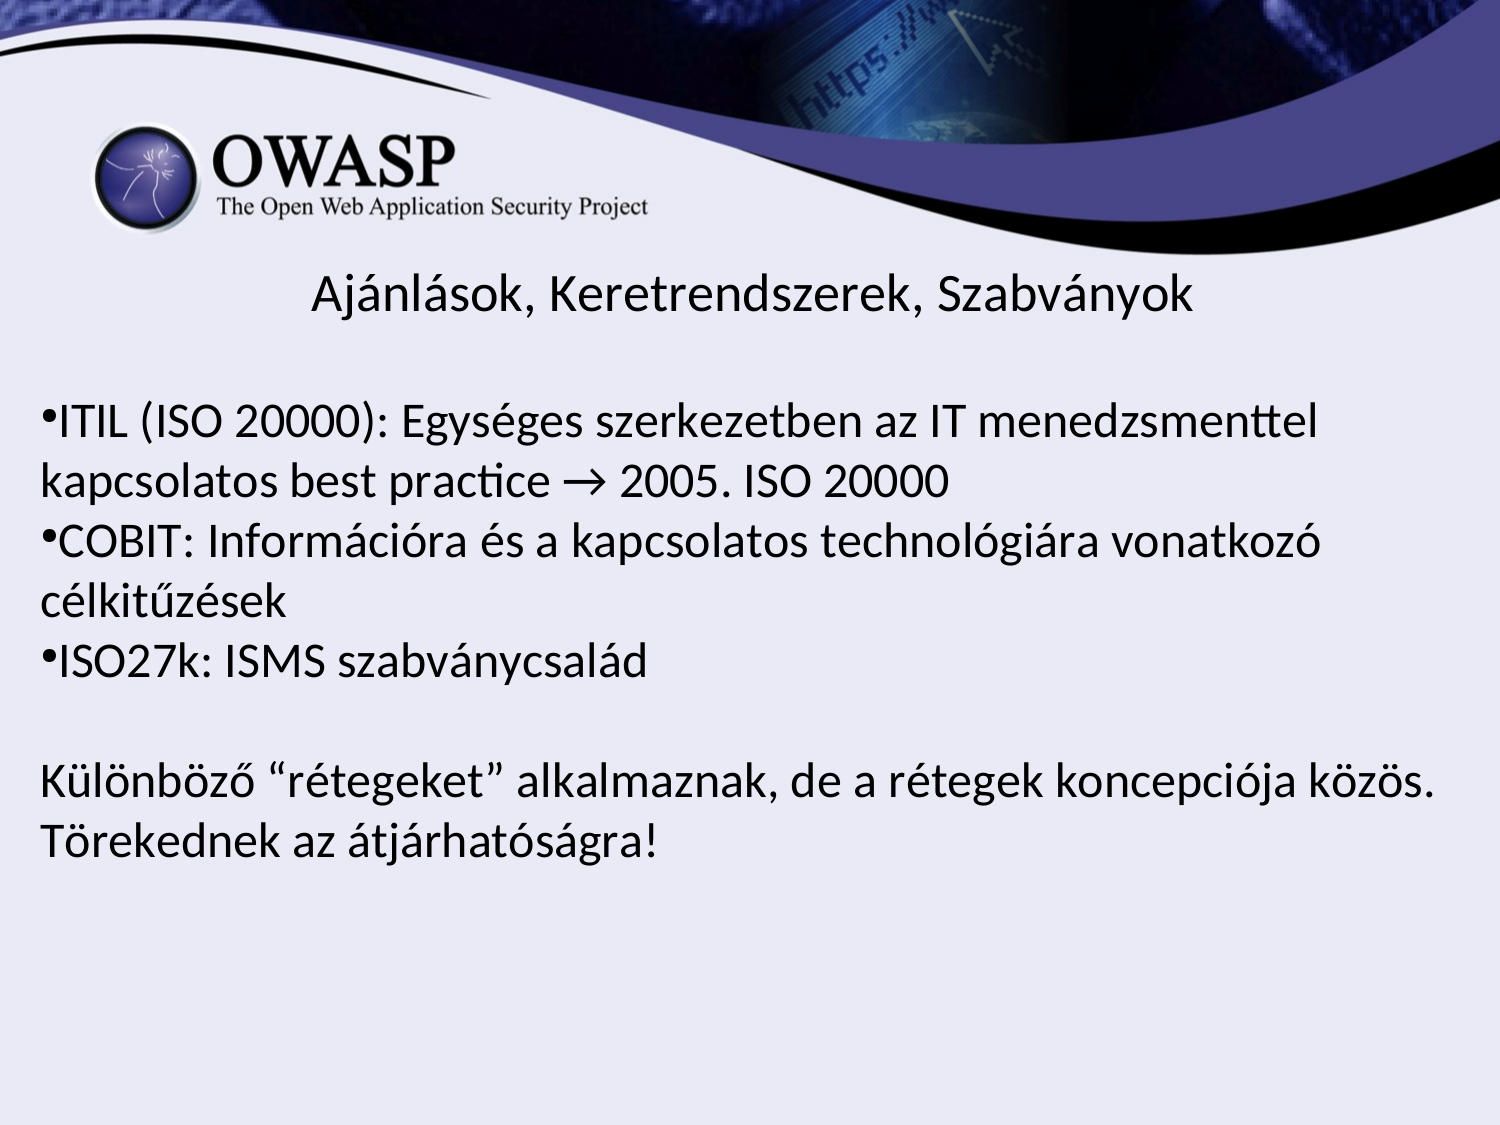

Ajánlások, Keretrendszerek, Szabványok
ITIL (ISO 20000): Egységes szerkezetben az IT menedzsmenttel kapcsolatos best practice → 2005. ISO 20000
COBIT: Információra és a kapcsolatos technológiára vonatkozó célkitűzések
ISO27k: ISMS szabványcsalád
Különböző “rétegeket” alkalmaznak, de a rétegek koncepciója közös. Törekednek az átjárhatóságra!